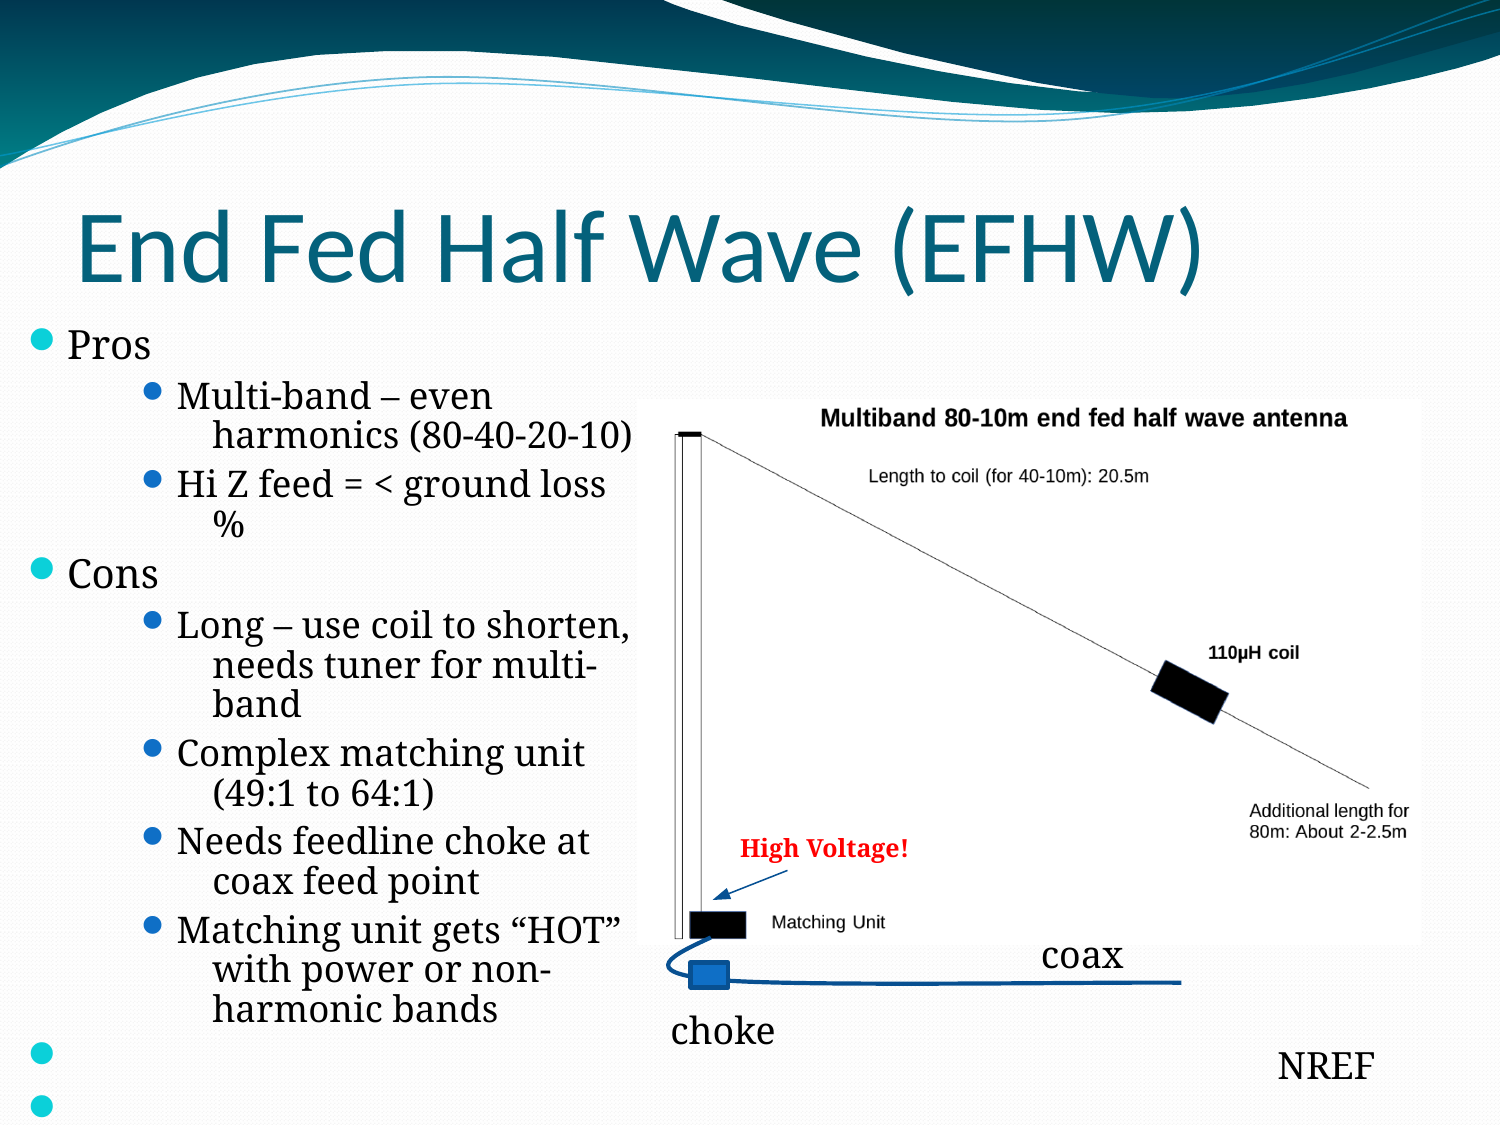

# End Fed Half Wave (EFHW)
Pros
Multi-band – even harmonics (80-40-20-10)
Hi Z feed = < ground loss %
Cons
Long – use coil to shorten, needs tuner for multi-band
Complex matching unit (49:1 to 64:1)
Needs feedline choke at coax feed point
Matching unit gets “HOT” with power or non-harmonic bands
High Voltage!
coax
choke
NREF